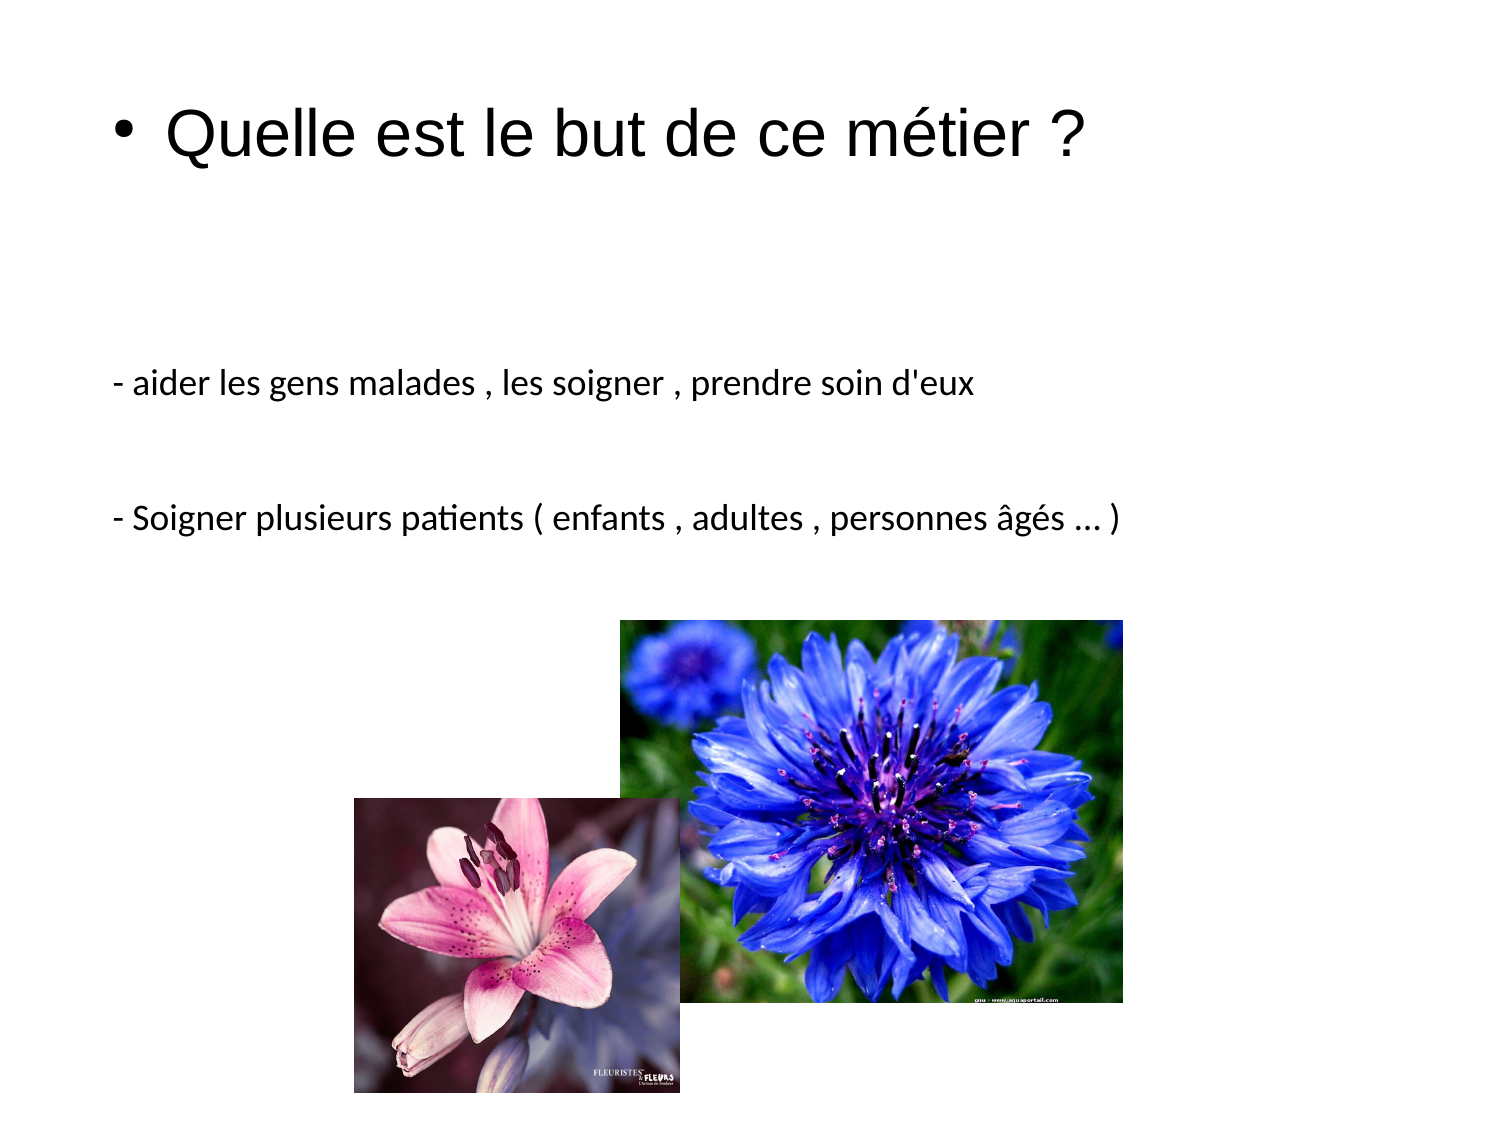

Quelle est le but de ce métier ?
# - aider les gens malades , les soigner , prendre soin d'eux - Soigner plusieurs patients ( enfants , adultes , personnes âgés … )